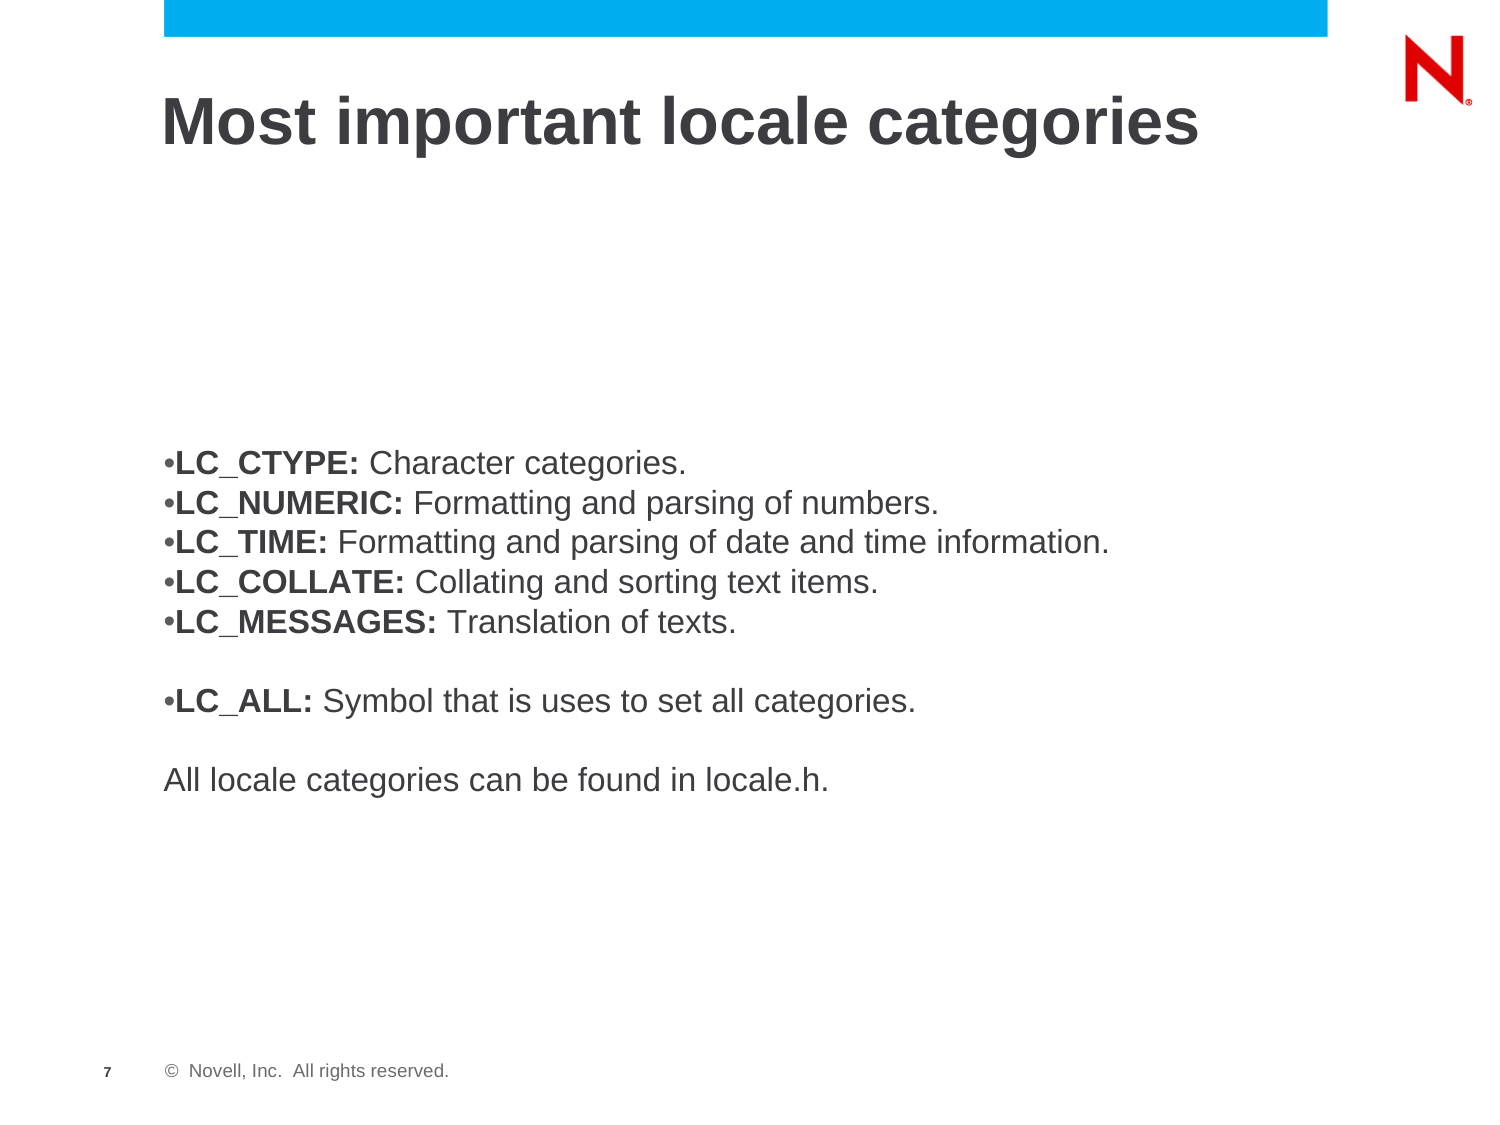

# Most important locale categories
LC_CTYPE: Character categories.
LC_NUMERIC: Formatting and parsing of numbers.
LC_TIME: Formatting and parsing of date and time information.
LC_COLLATE: Collating and sorting text items.
LC_MESSAGES: Translation of texts.
LC_ALL: Symbol that is uses to set all categories.
All locale categories can be found in locale.h.